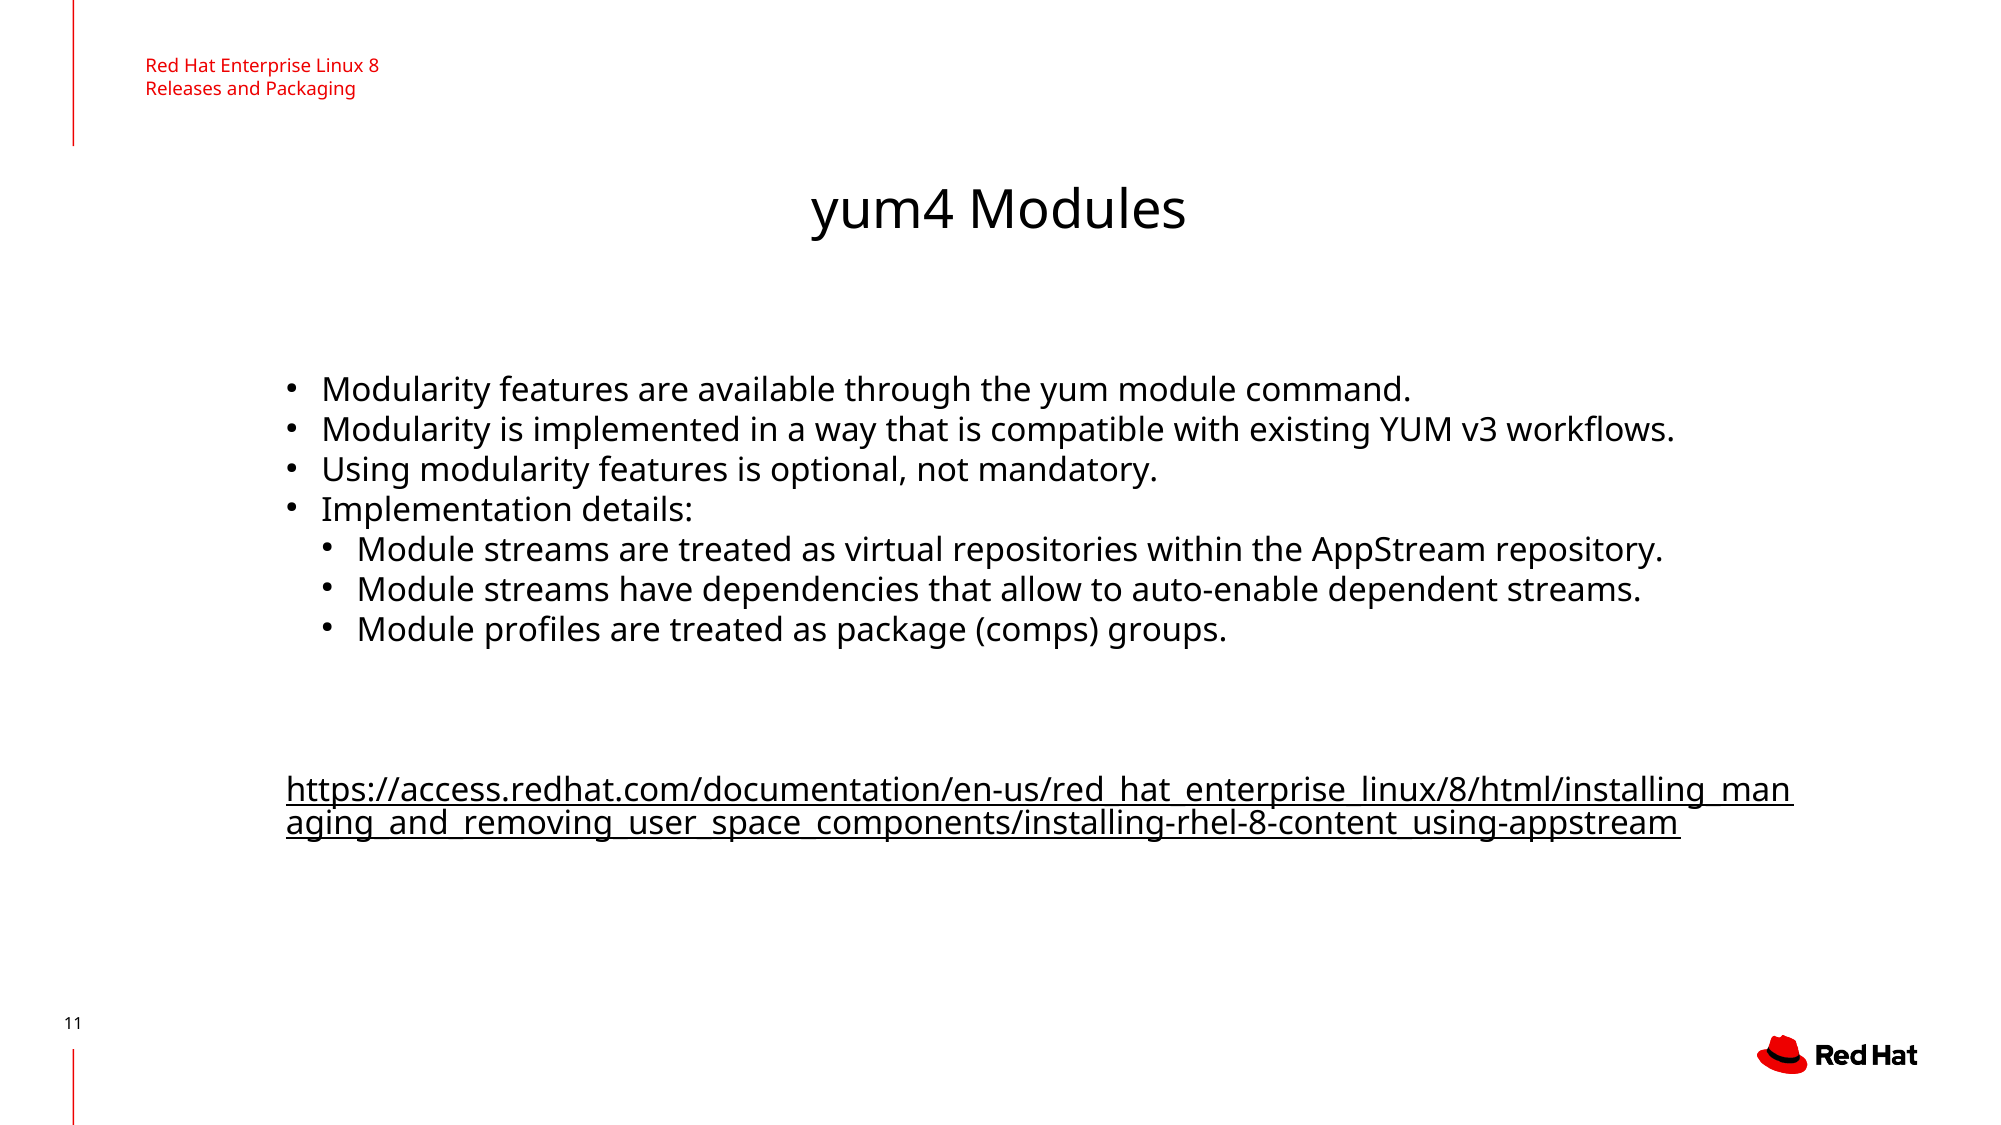

Red Hat Enterprise Linux 8
Releases and Packaging
# yum4 Modules
Modularity features are available through the yum module command.
Modularity is implemented in a way that is compatible with existing YUM v3 workflows.
Using modularity features is optional, not mandatory.
Implementation details:
Module streams are treated as virtual repositories within the AppStream repository.
Module streams have dependencies that allow to auto-enable dependent streams.
Module profiles are treated as package (comps) groups.
https://access.redhat.com/documentation/en-us/red_hat_enterprise_linux/8/html/installing_managing_and_removing_user_space_components/installing-rhel-8-content_using-appstream